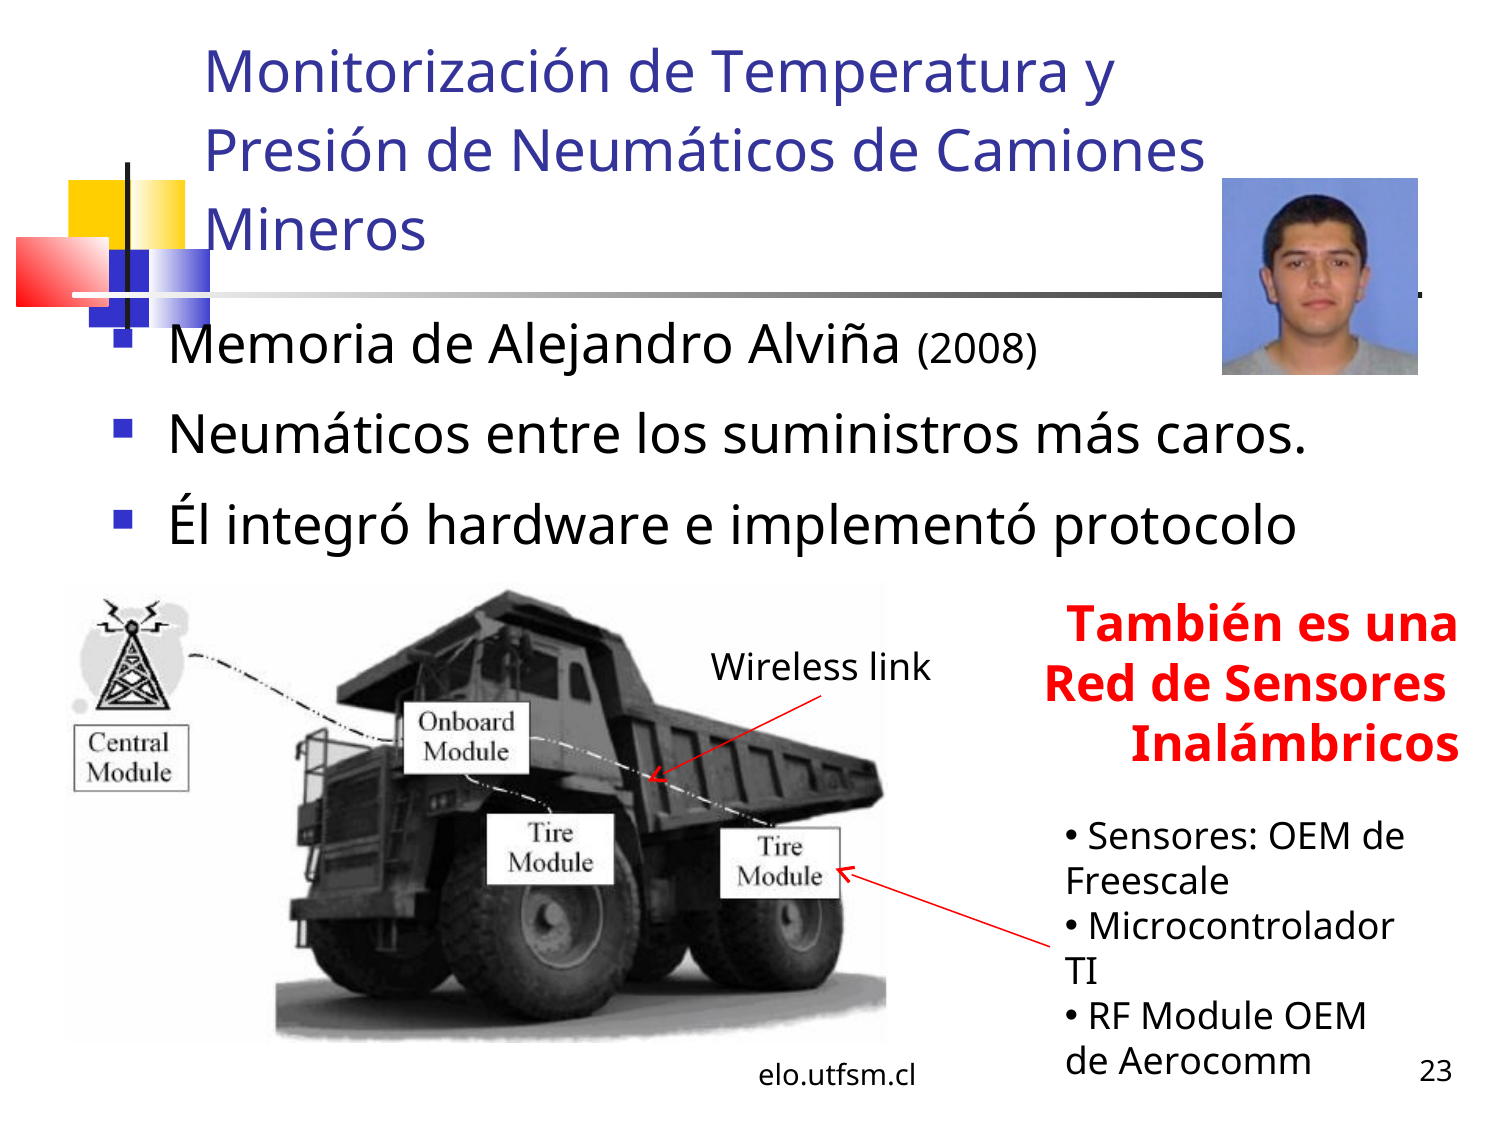

# Monitorización de Temperatura y Presión de Neumáticos de Camiones Mineros
Memoria de Alejandro Alviña (2008)
Neumáticos entre los suministros más caros.
Él integró hardware e implementó protocolo
También es una
Red de Sensores
Inalámbricos
Wireless link
 Sensores: OEM de Freescale
 Microcontrolador TI
 RF Module OEM de Aerocomm
elo.utfsm.cl